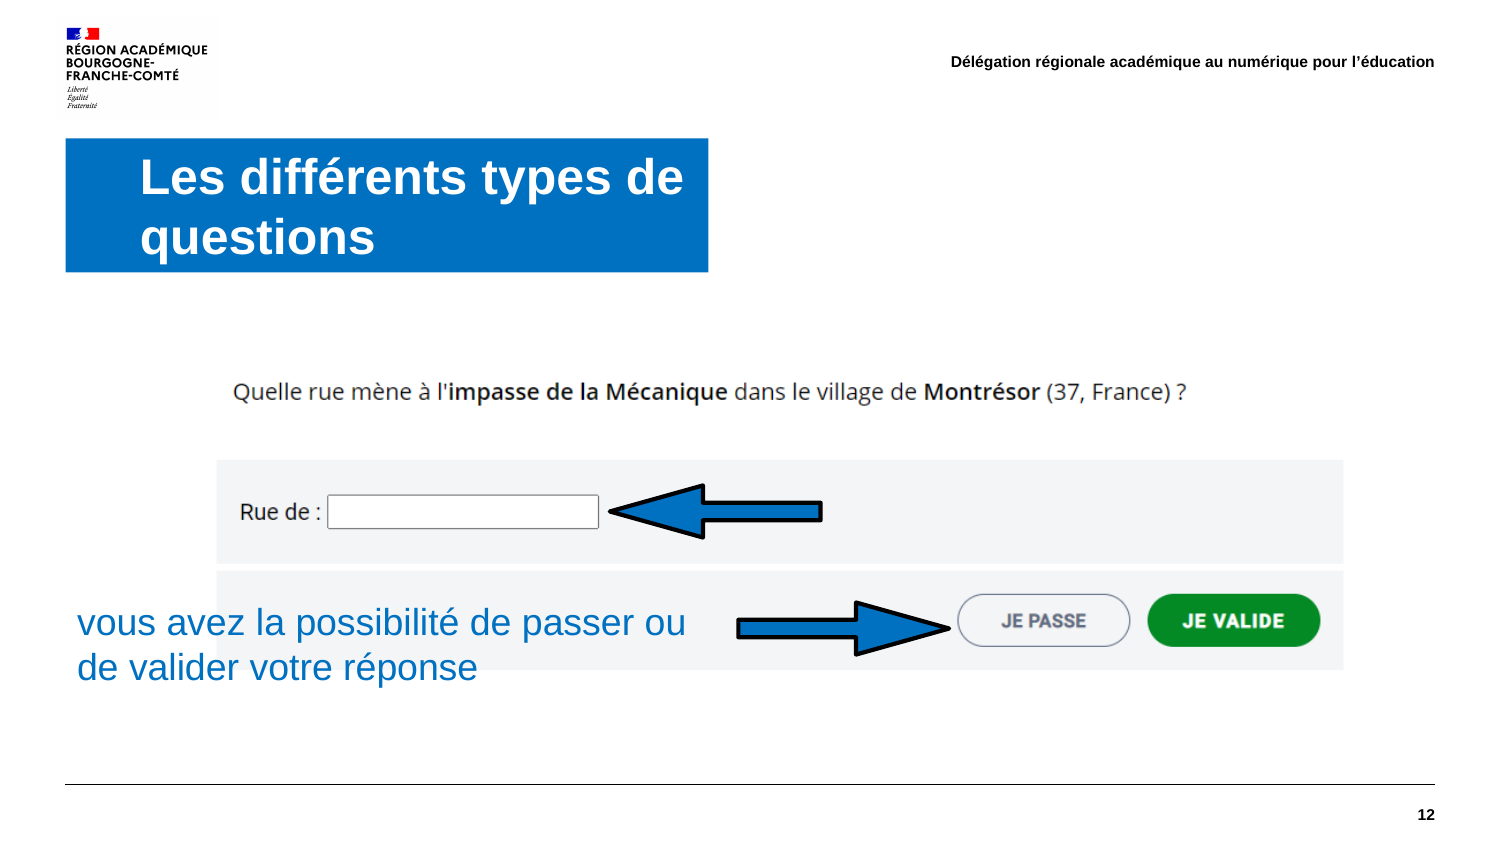

Délégation régionale académique au numérique pour l’éducation
# Les différents types de questions
vous avez la possibilité de passer ou de valider votre réponse